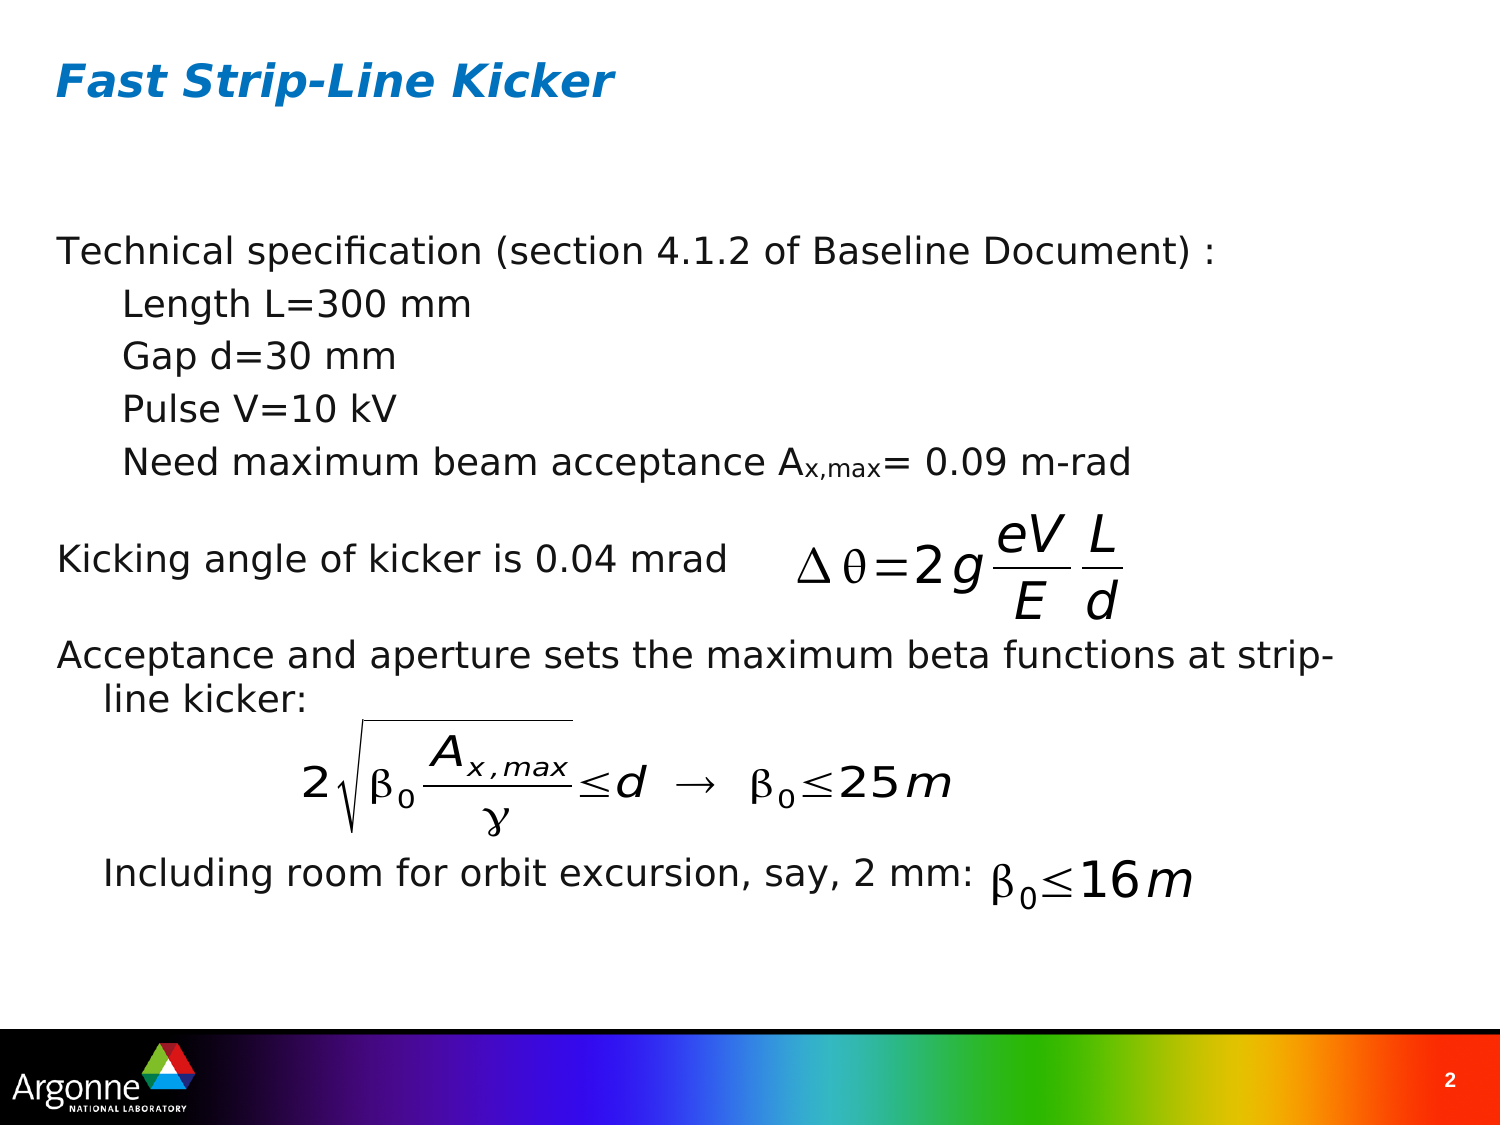

# Fast Strip-Line Kicker
Technical specification (section 4.1.2 of Baseline Document) :
Length L=300 mm
Gap d=30 mm
Pulse V=10 kV
Need maximum beam acceptance Ax,max= 0.09 m-rad
Kicking angle of kicker is 0.04 mrad
Acceptance and aperture sets the maximum beta functions at strip-line kicker:
Including room for orbit excursion, say, 2 mm:
2